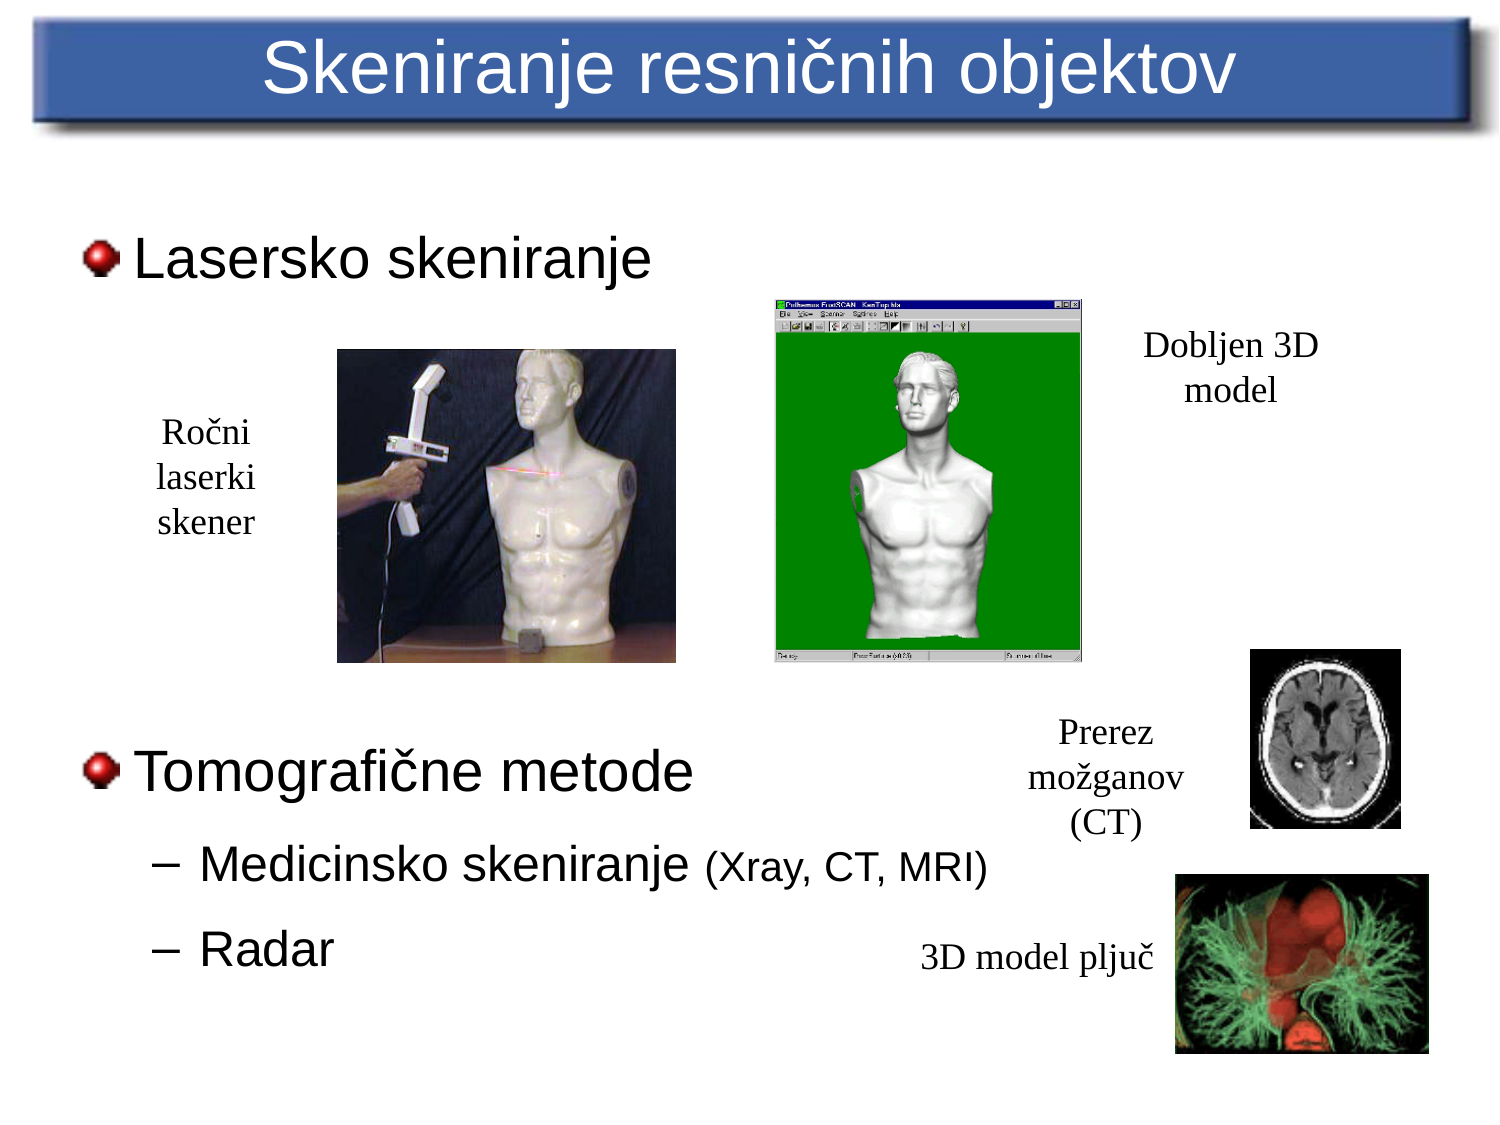

# Skeniranje resničnih objektov
Lasersko skeniranje
Tomografične metode
Medicinsko skeniranje (Xray, CT, MRI)
Radar
Dobljen 3D model
Ročni laserki skener
Prerez možganov (CT)
3D model pljuč